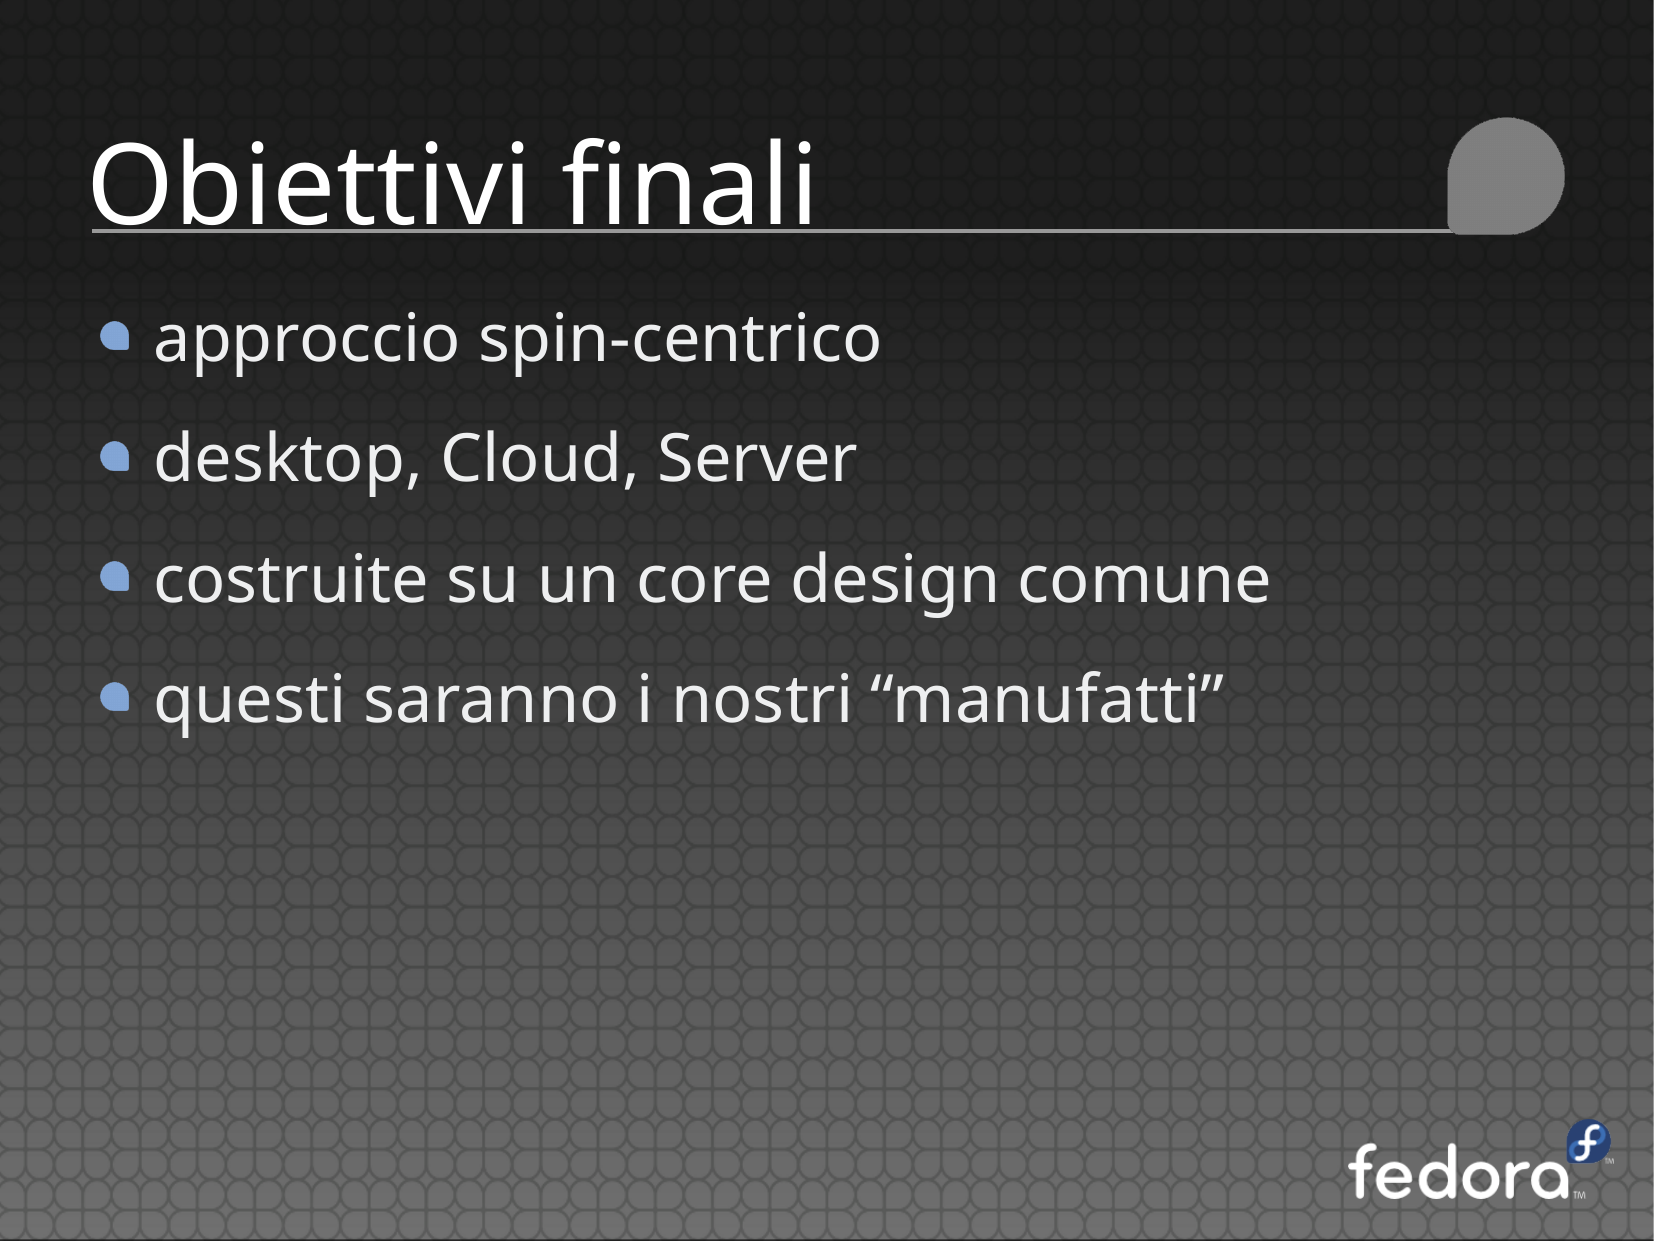

# Obiettivi finali
approccio spin-centrico
desktop, Cloud, Server
costruite su un core design comune
questi saranno i nostri “manufatti”